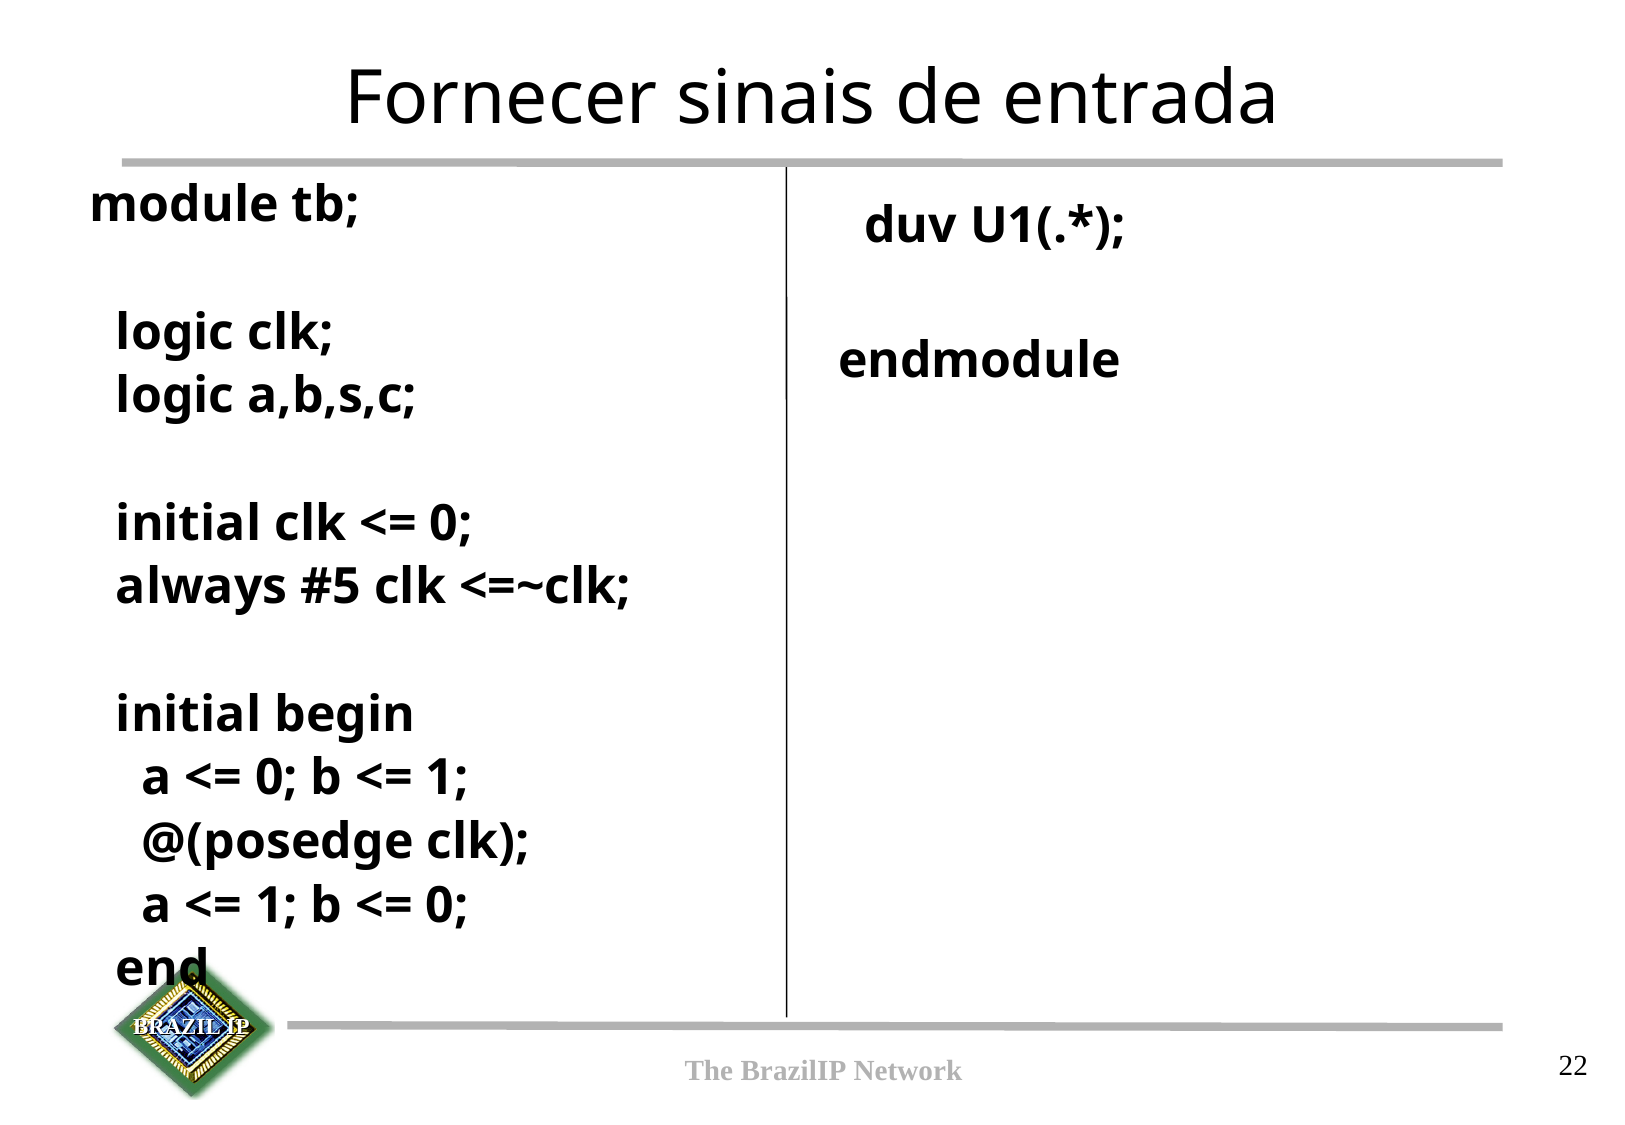

# Fornecer sinais de entrada
module tb;
 logic clk;
 logic a,b,s,c;
 initial clk <= 0;
 always #5 clk <=~clk;
 initial begin
 a <= 0; b <= 1;
 @(posedge clk);
 a <= 1; b <= 0;
 end
 duv U1(.*);
endmodule
22